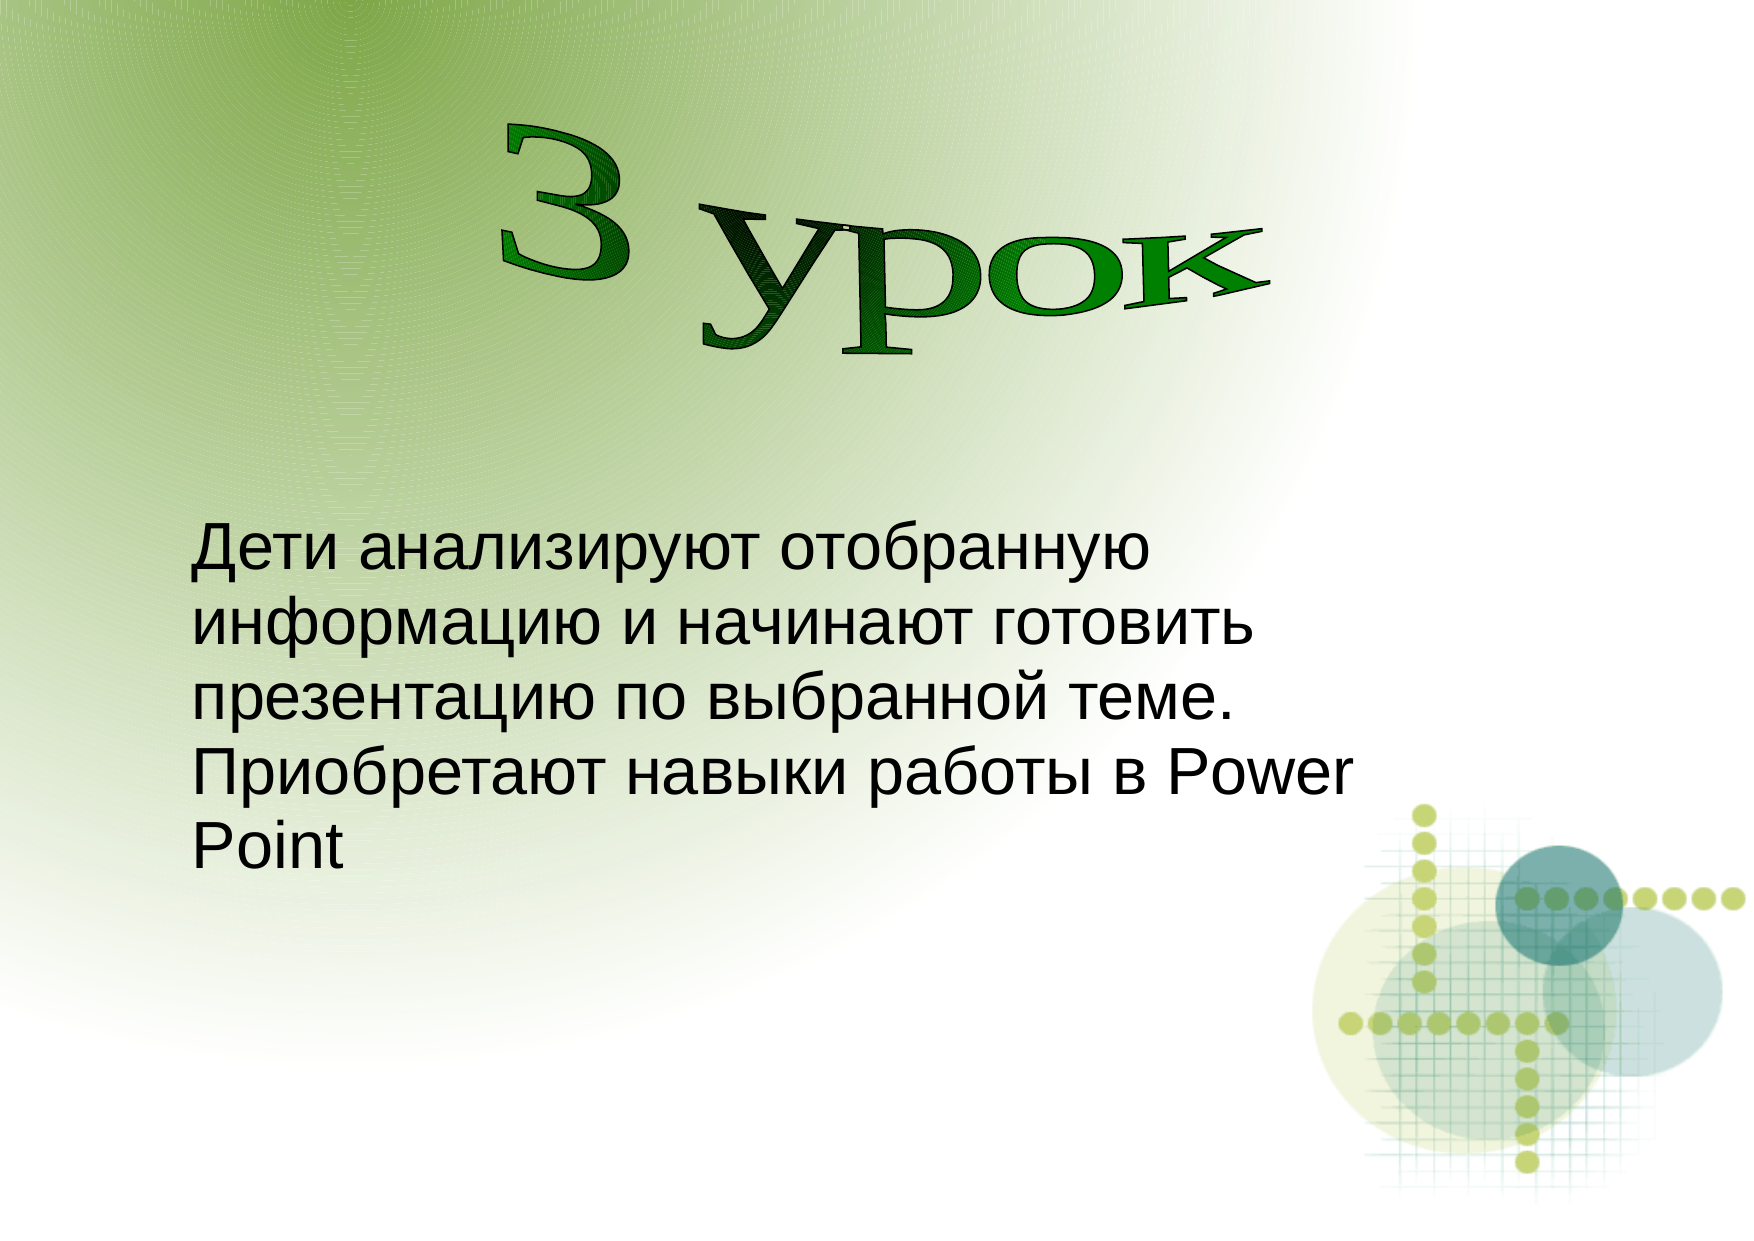

3 урок
Дети анализируют отобранную информацию и начинают готовить презентацию по выбранной теме.
Приобретают навыки работы в Power Point